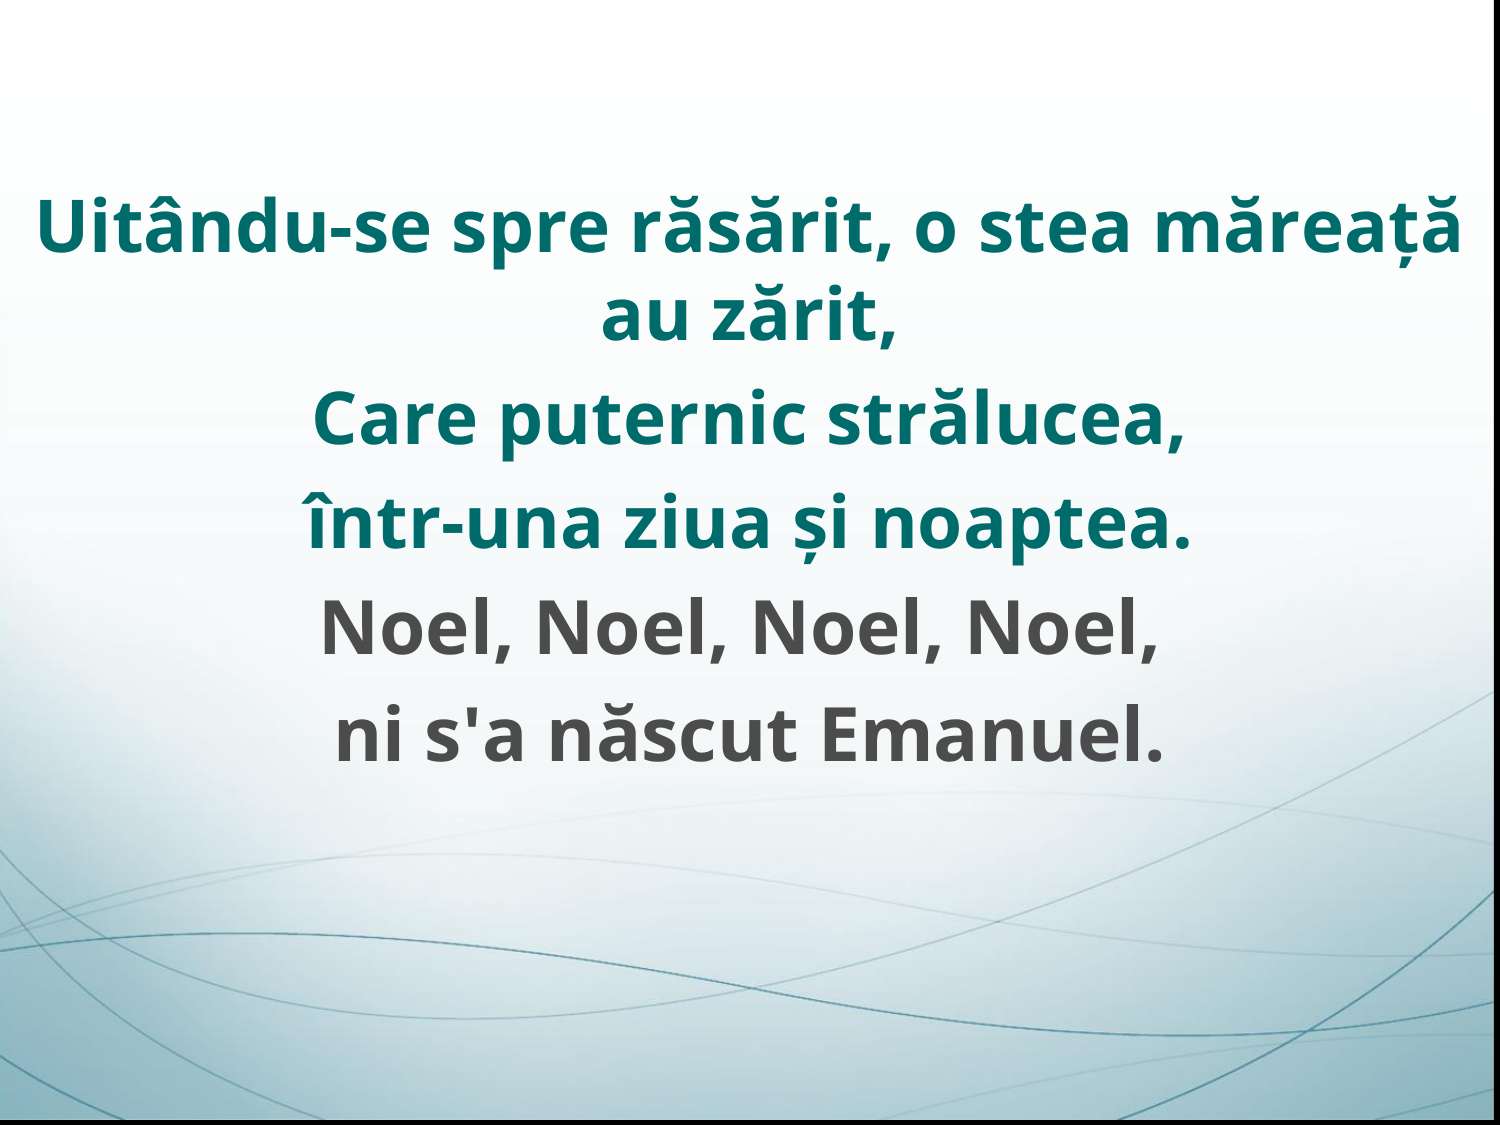

# Uitându-se spre răsărit, o stea măreaţă au zărit,
Care puternic strălucea,
într-una ziua şi noaptea.
Noel, Noel, Noel, Noel,
ni s'a născut Emanuel.